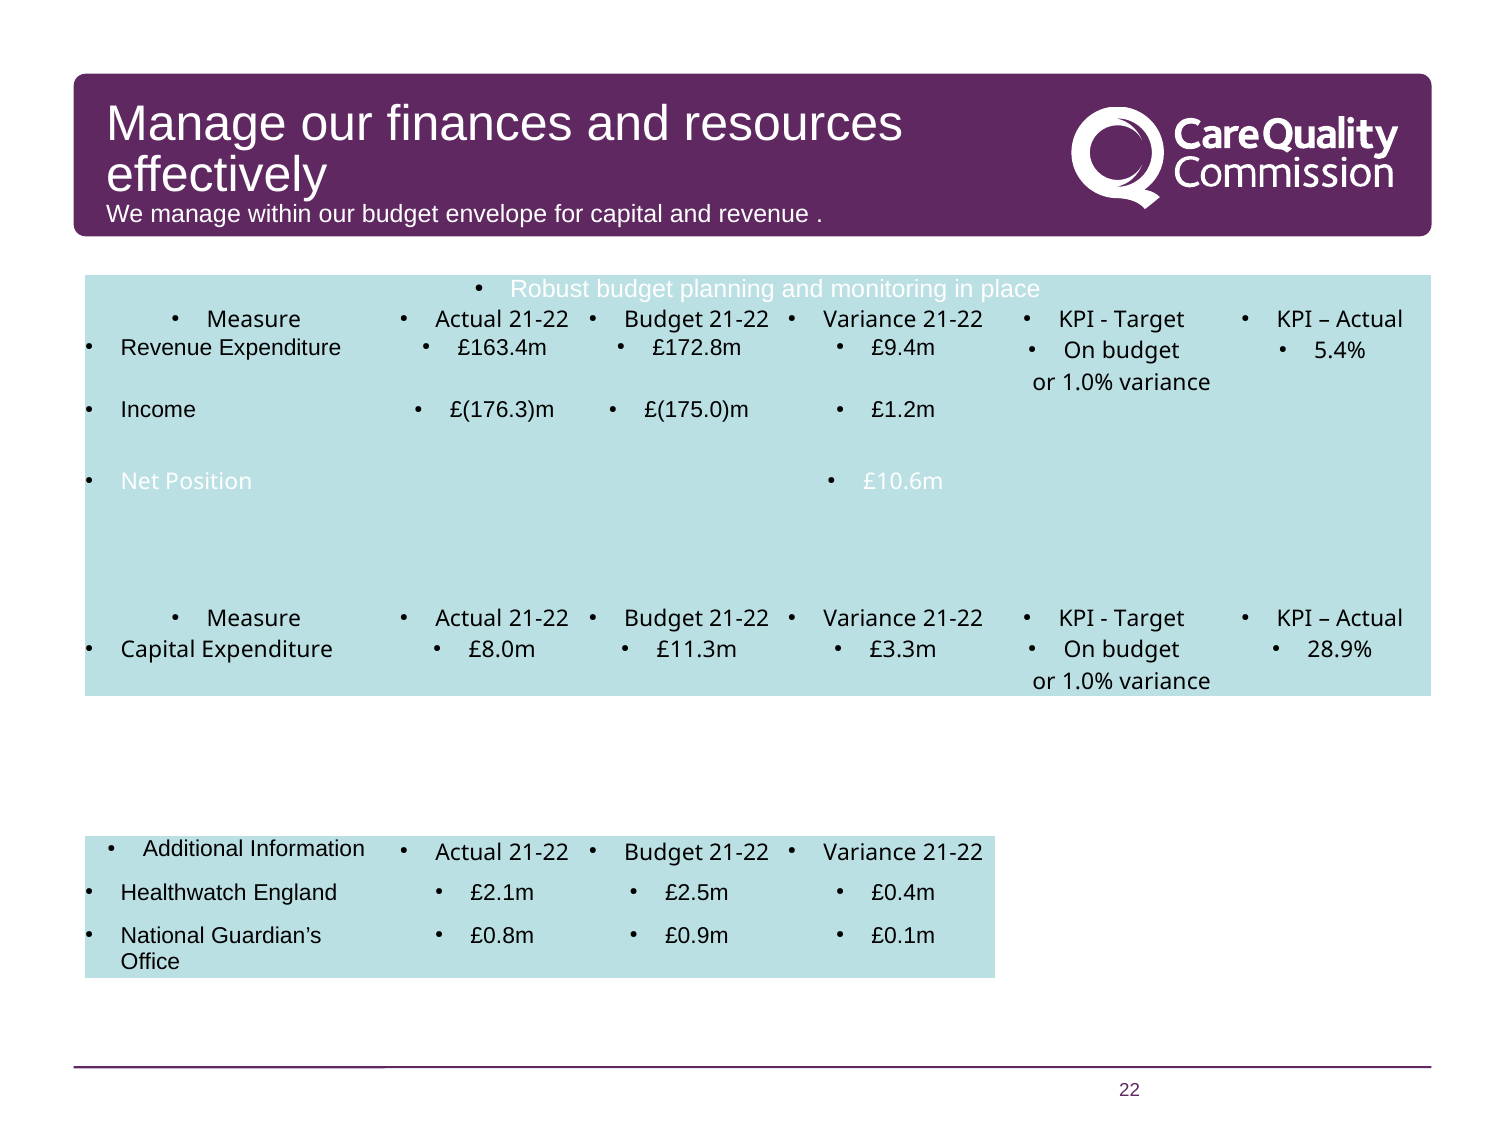

# Manage our finances and resources effectively  We manage within our budget envelope for capital and revenue .
| Robust budget planning and monitoring in place​​​ | | | | | |
| --- | --- | --- | --- | --- | --- |
| Measure​​​ | Actual​ 21-22​ | Budget​ 21-22​ | Variance​ 21-22​ | KPI - Target​​​ | KPI – Actual​​ |
| Revenue Expenditure | £163.4m | £172.8m | £9.4m | On budget or 1.0% variance​​​ | 5.4%​​​ |
| Income | £(176.3)m | £(175.0)m | £1.2m | | |
| Net Position | | | £10.6m​​​ | | |
| | | | | | |
| Measure​​​ | Actual​ 21-22​ | Budget​ 21-22​ | Variance​ 21-22​ | KPI - Target​​​ | KPI – Actual​​ |
| Capital​ Expenditure​​ | £8.0m​​​ | £11.3m​​​ | £3.3m​​​ | On budget or 1.0% variance​​​ | 28.9%​​ |
| Additional Information | Actual​ 21-22​ | Budget​ 21-22​ | Variance​ 21-22​ |
| --- | --- | --- | --- |
| Healthwatch England | £2.1m | £2.5m | £0.4m |
| National Guardian’s Office | £0.8m | £0.9m | £0.1m |